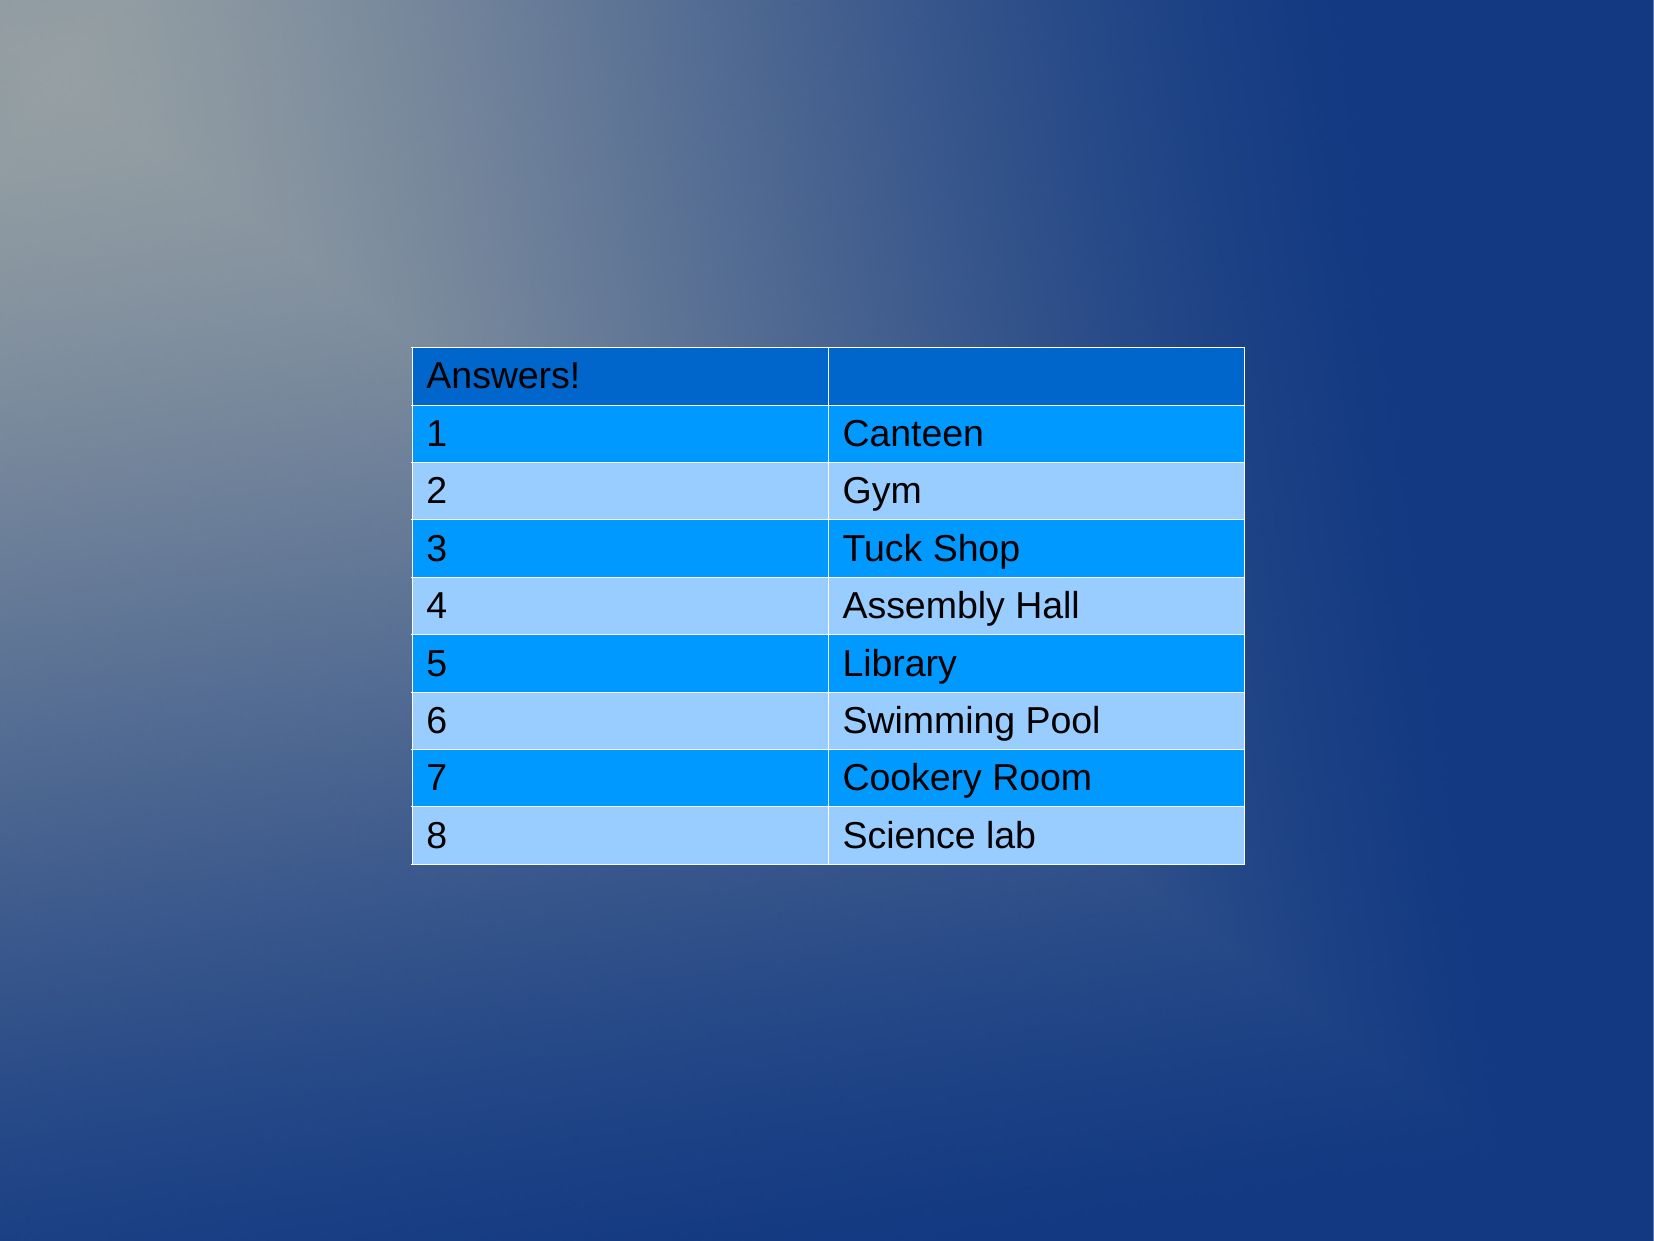

| Answers! | |
| --- | --- |
| 1 | Canteen |
| 2 | Gym |
| 3 | Tuck Shop |
| 4 | Assembly Hall |
| 5 | Library |
| 6 | Swimming Pool |
| 7 | Cookery Room |
| 8 | Science lab |